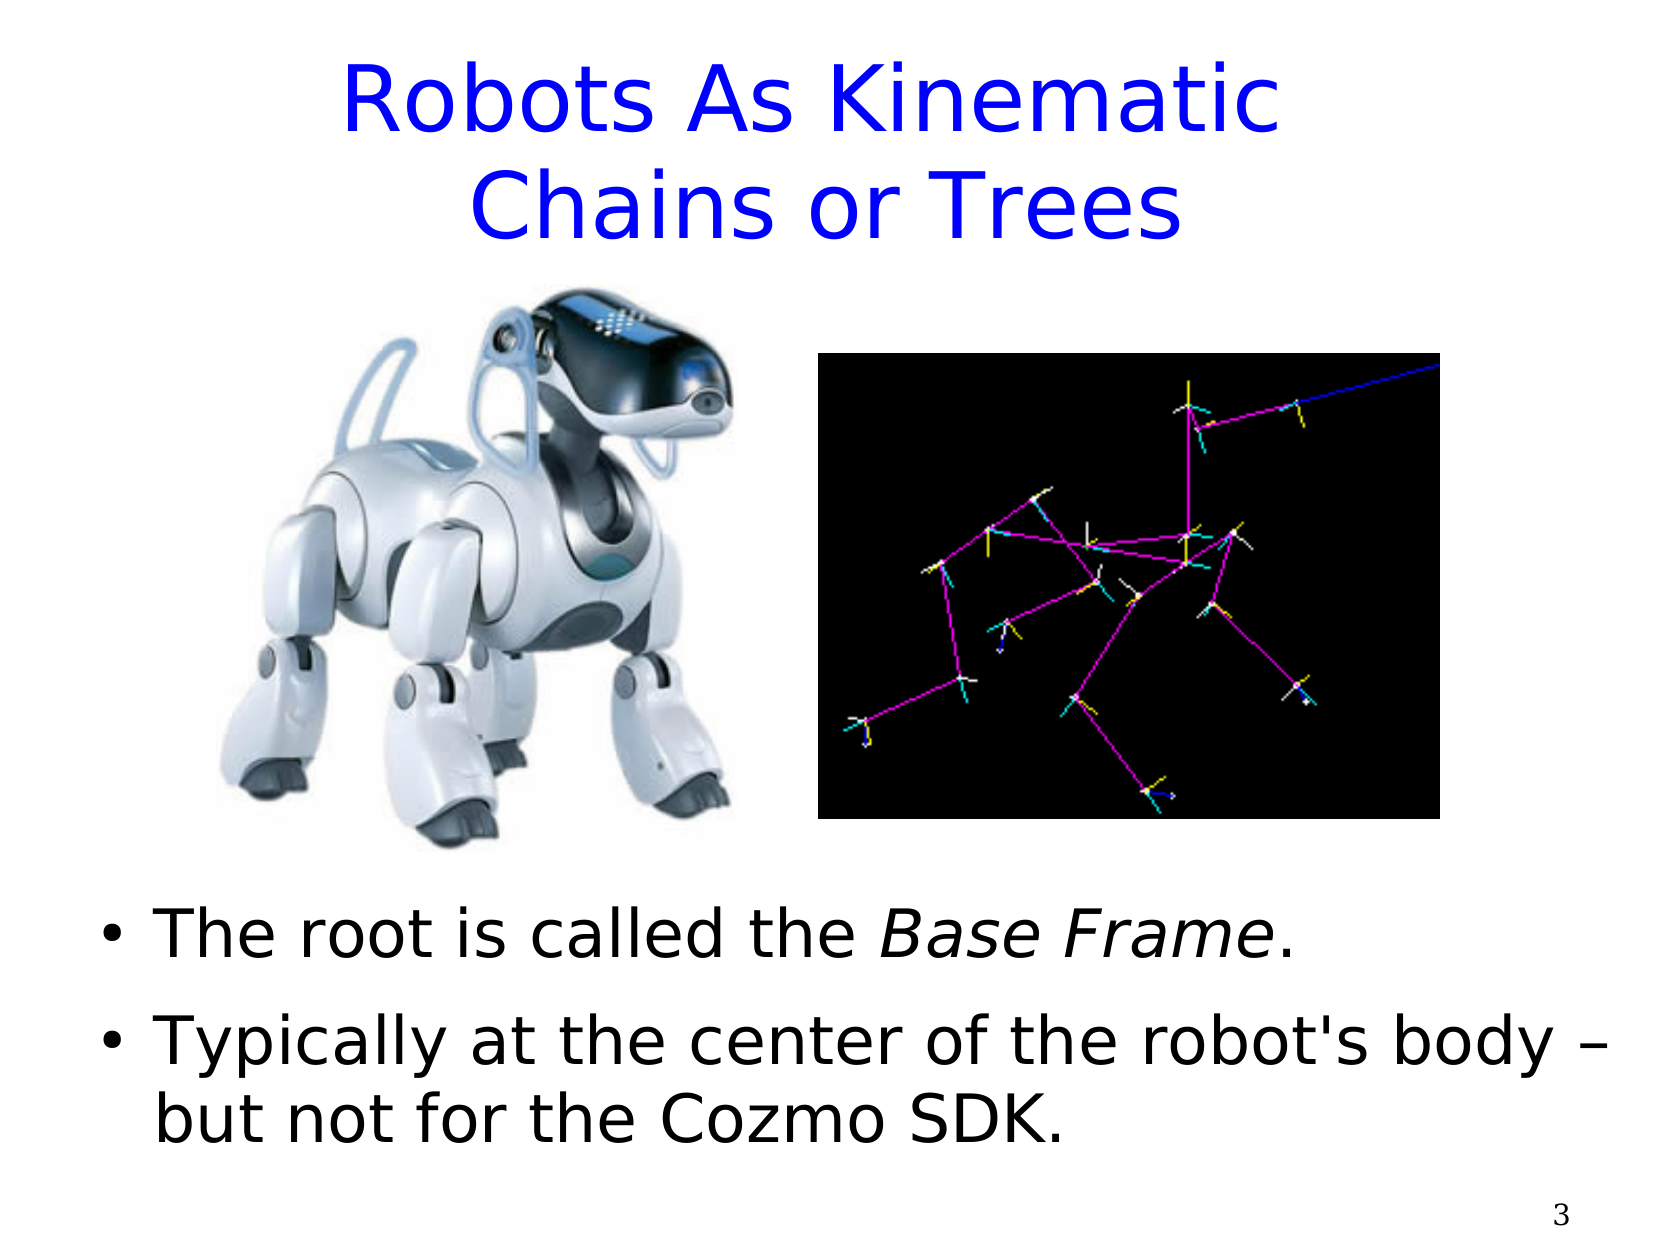

# Robots As Kinematic Chains or Trees
The root is called the Base Frame.
Typically at the center of the robot's body – but not for the Cozmo SDK.
3